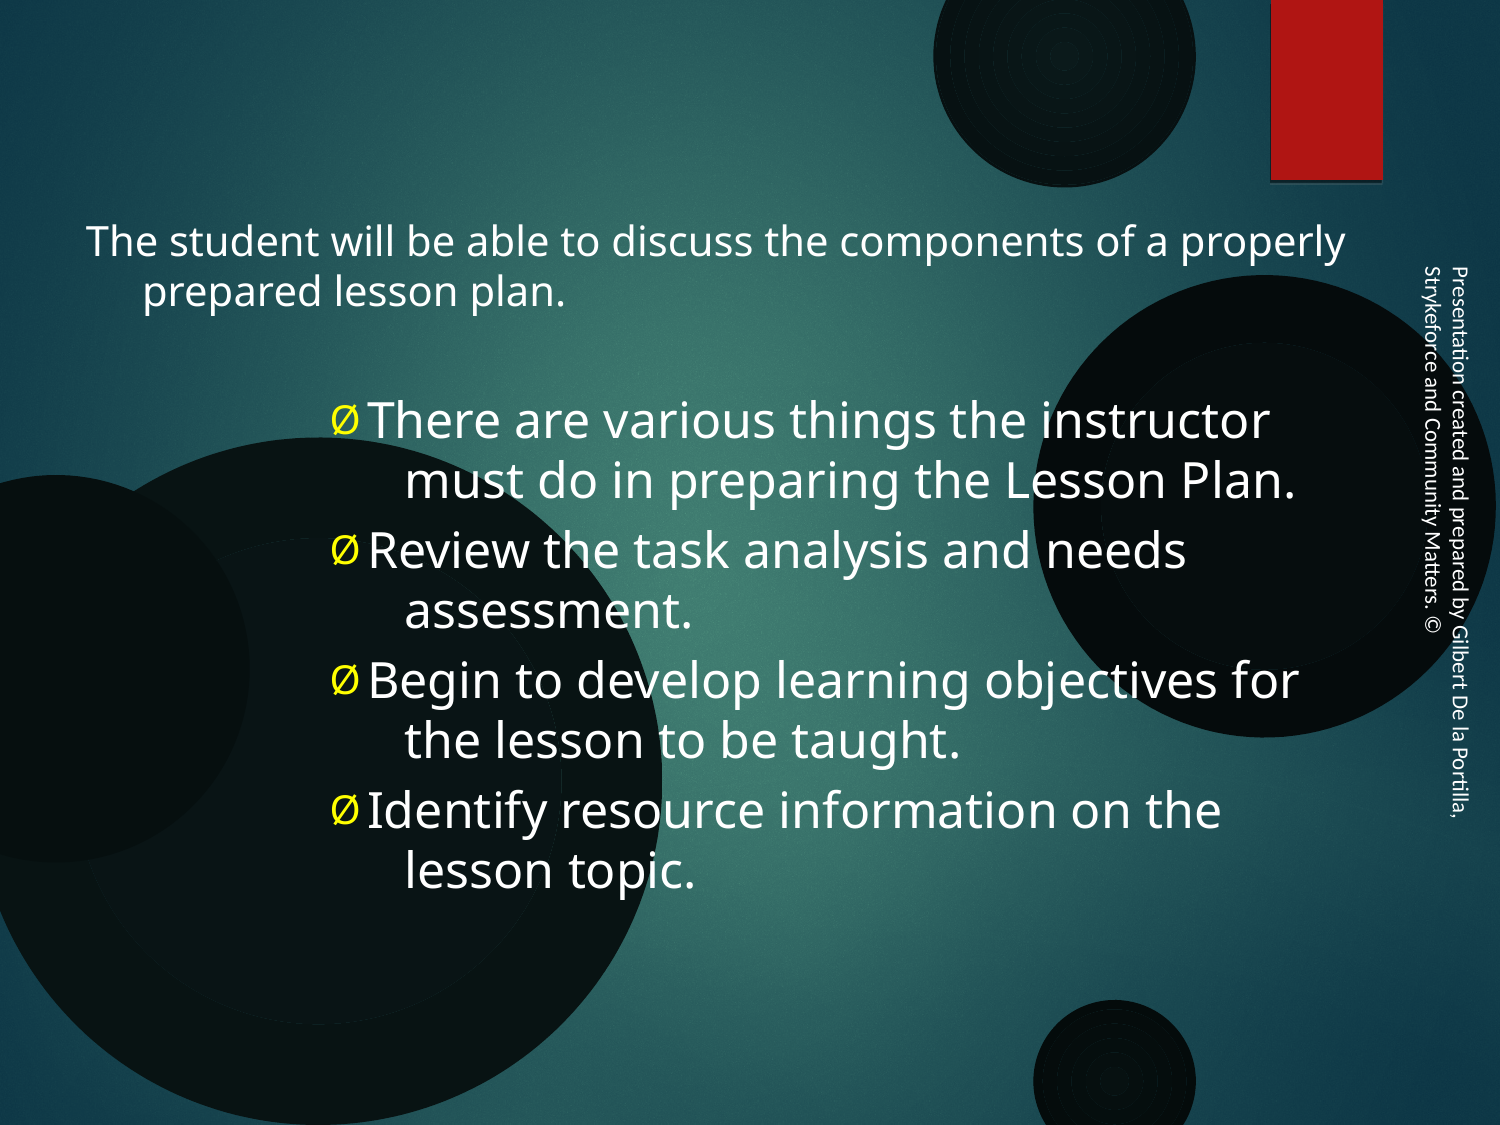

# The student will be able to discuss the components of a properly prepared lesson plan.
There are various things the instructor must do in preparing the Lesson Plan.
Review the task analysis and needs assessment.
Begin to develop learning objectives for the lesson to be taught.
Identify resource information on the lesson topic.
Presentation created and prepared by Gilbert De la Portilla, Strykeforce and Community Matters. ©